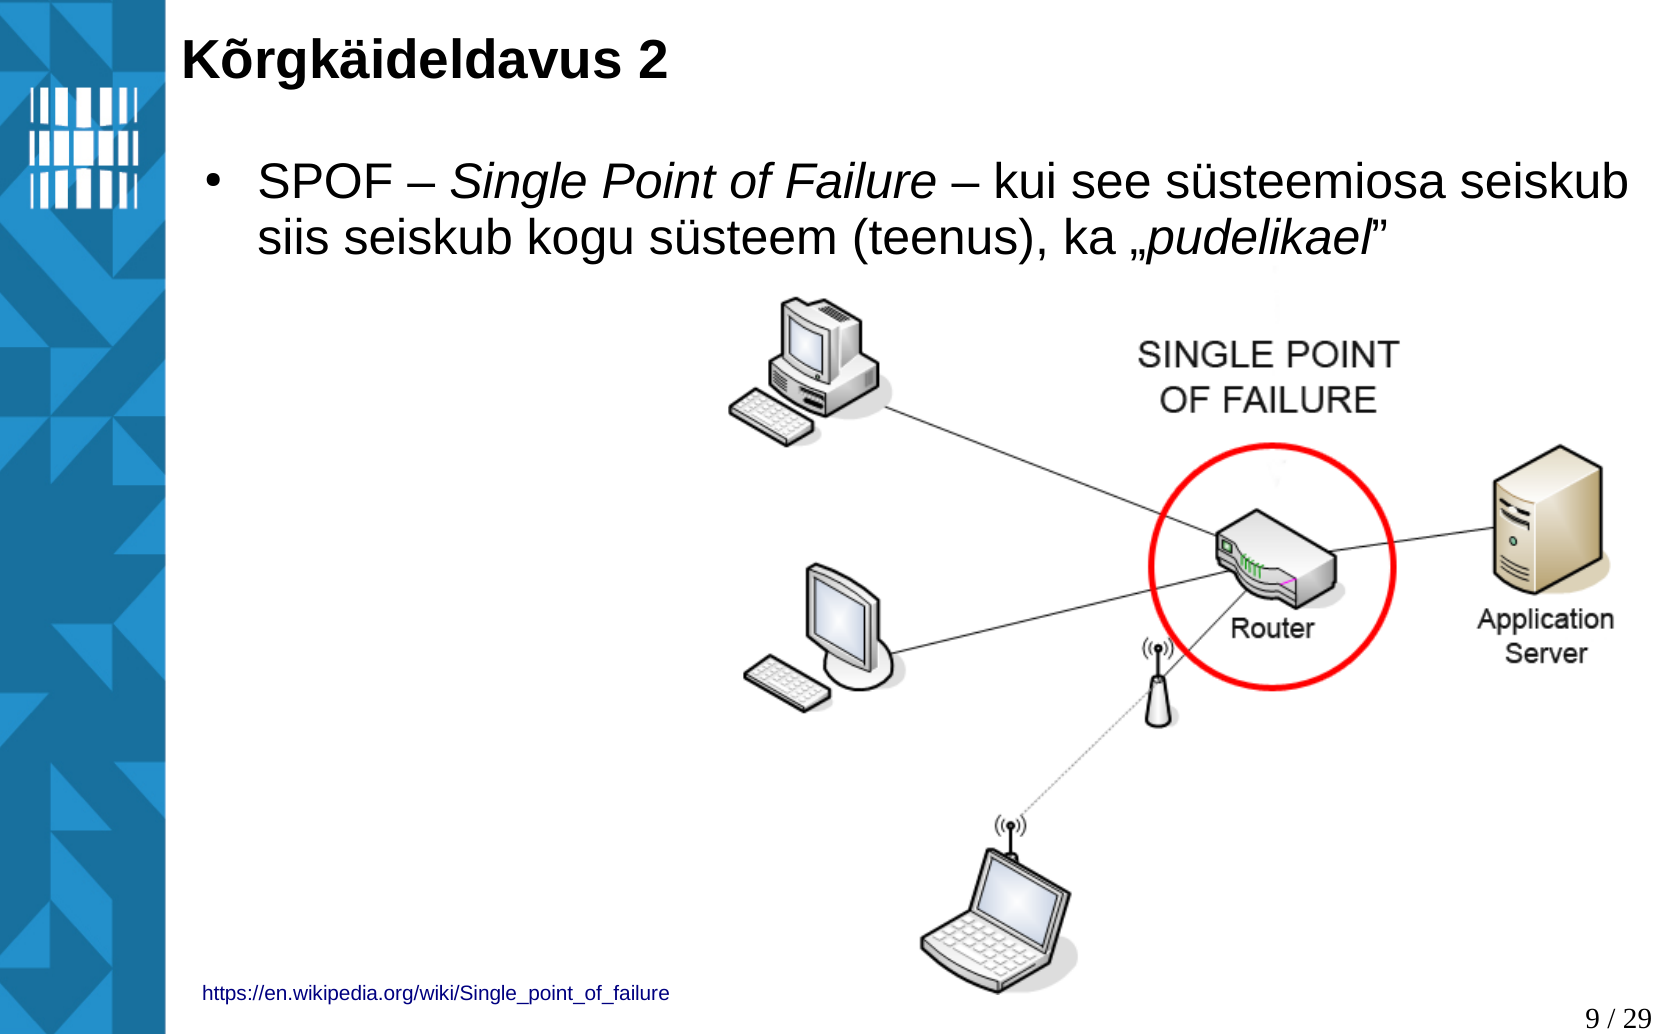

# Kõrgkäideldavus 2
SPOF – Single Point of Failure – kui see süsteemiosa seiskub siis seiskub kogu süsteem (teenus), ka „pudelikael”
https://en.wikipedia.org/wiki/Single_point_of_failure
9